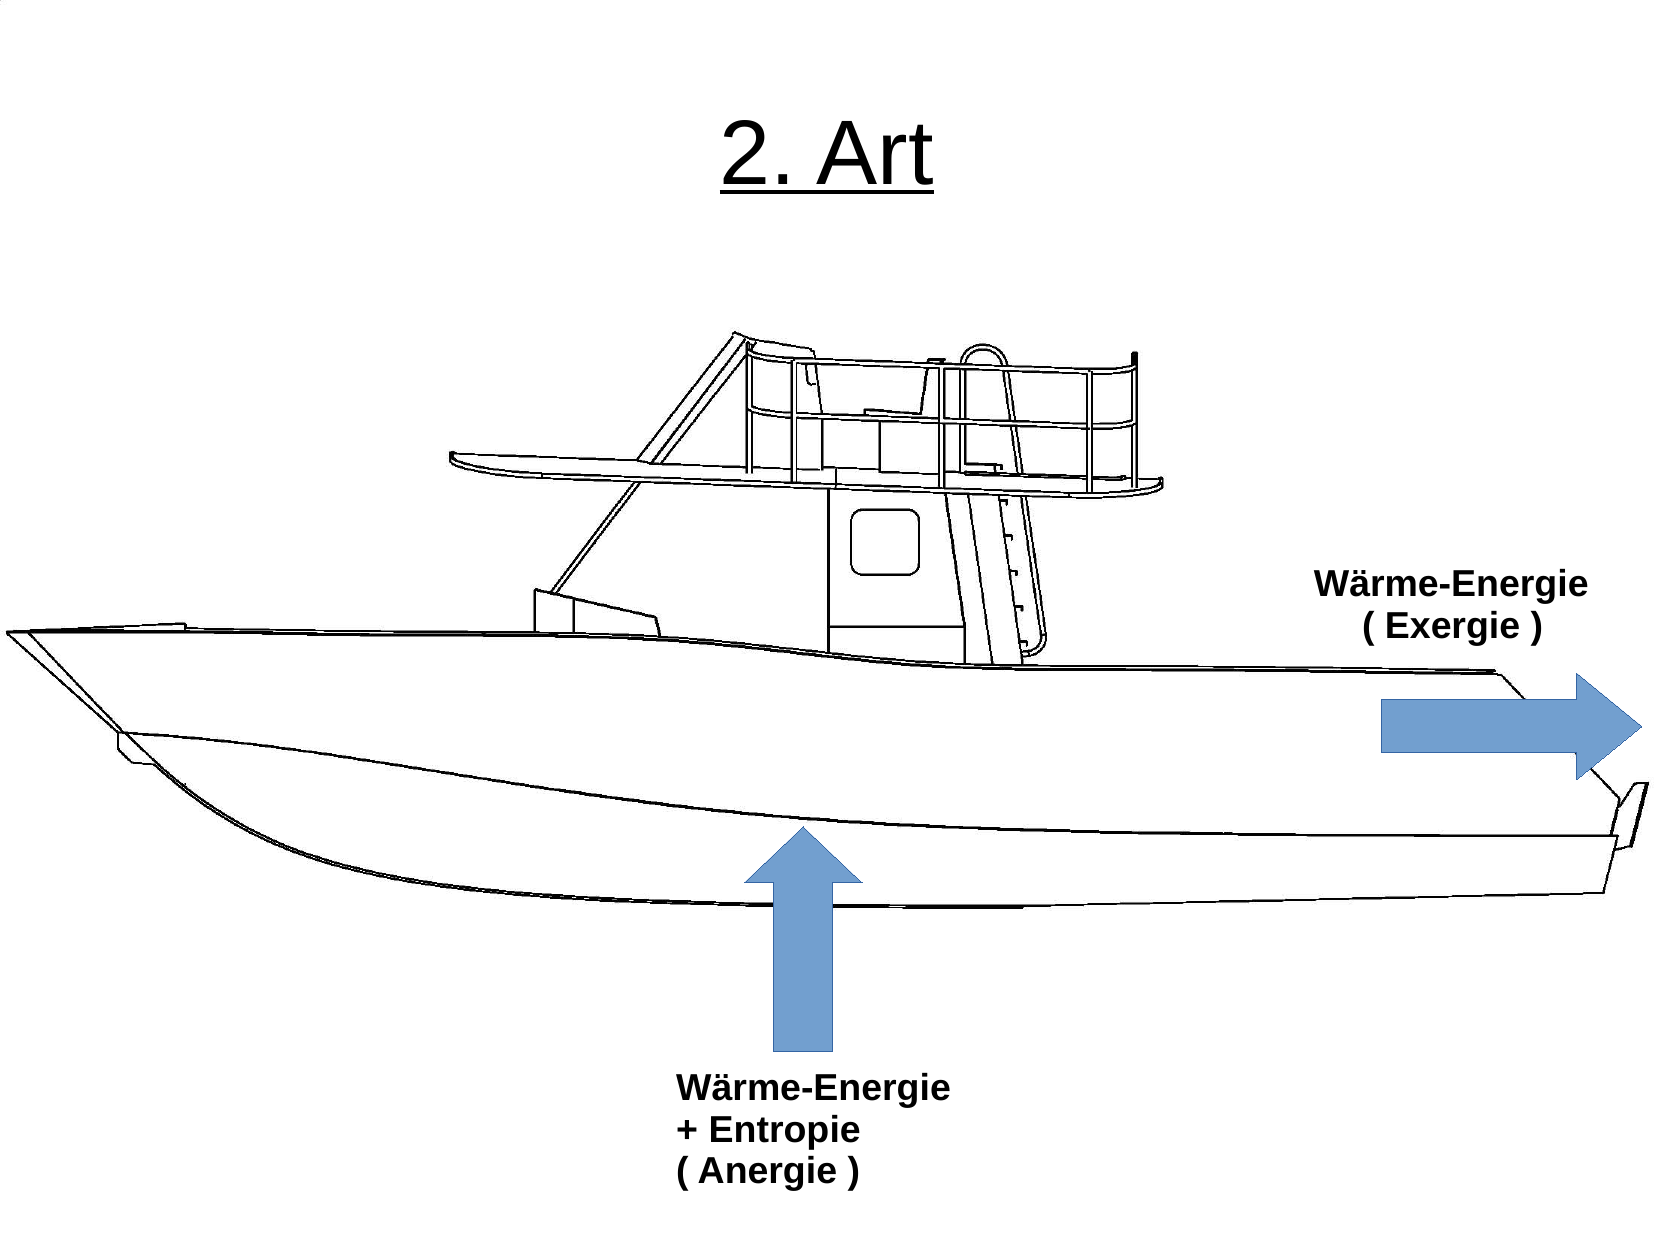

# 2. Art
Wärme-Energie
( Exergie )
Wärme-Energie
+ Entropie
( Anergie )